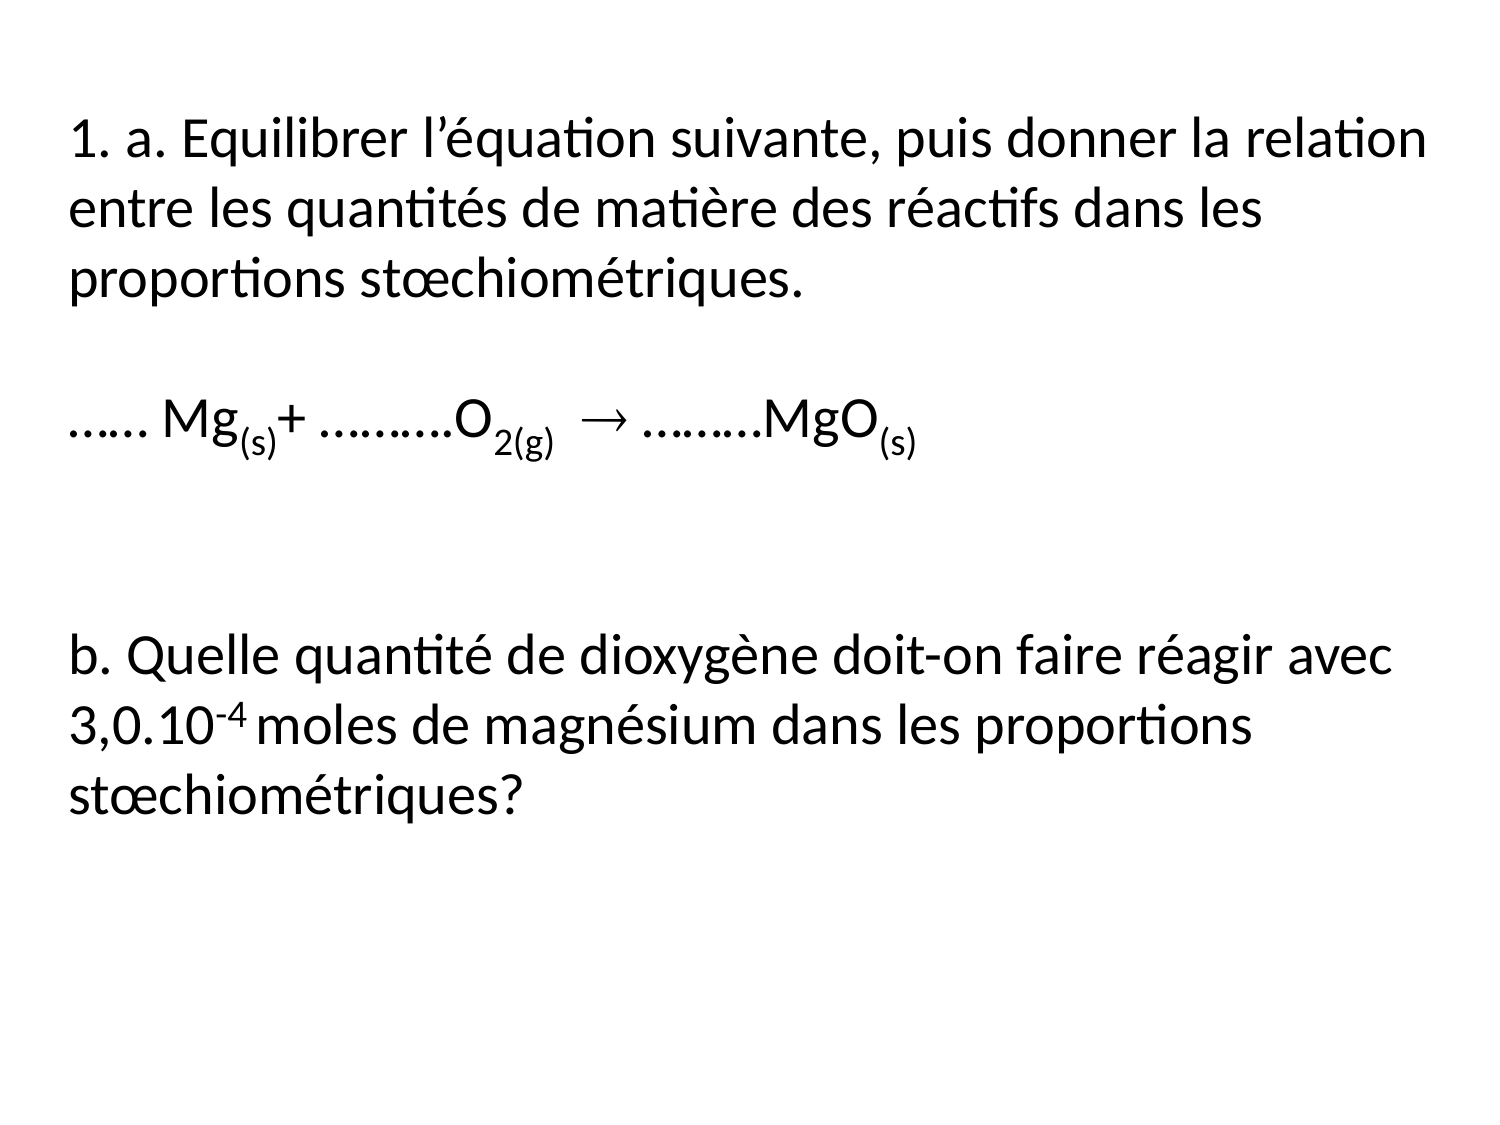

1. a. Equilibrer l’équation suivante, puis donner la relation entre les quantités de matière des réactifs dans les proportions stœchiométriques.
…… Mg(s)+ ……….O2(g)  ………MgO(s)
b. Quelle quantité de dioxygène doit-on faire réagir avec 3,0.10-4 moles de magnésium dans les proportions stœchiométriques?